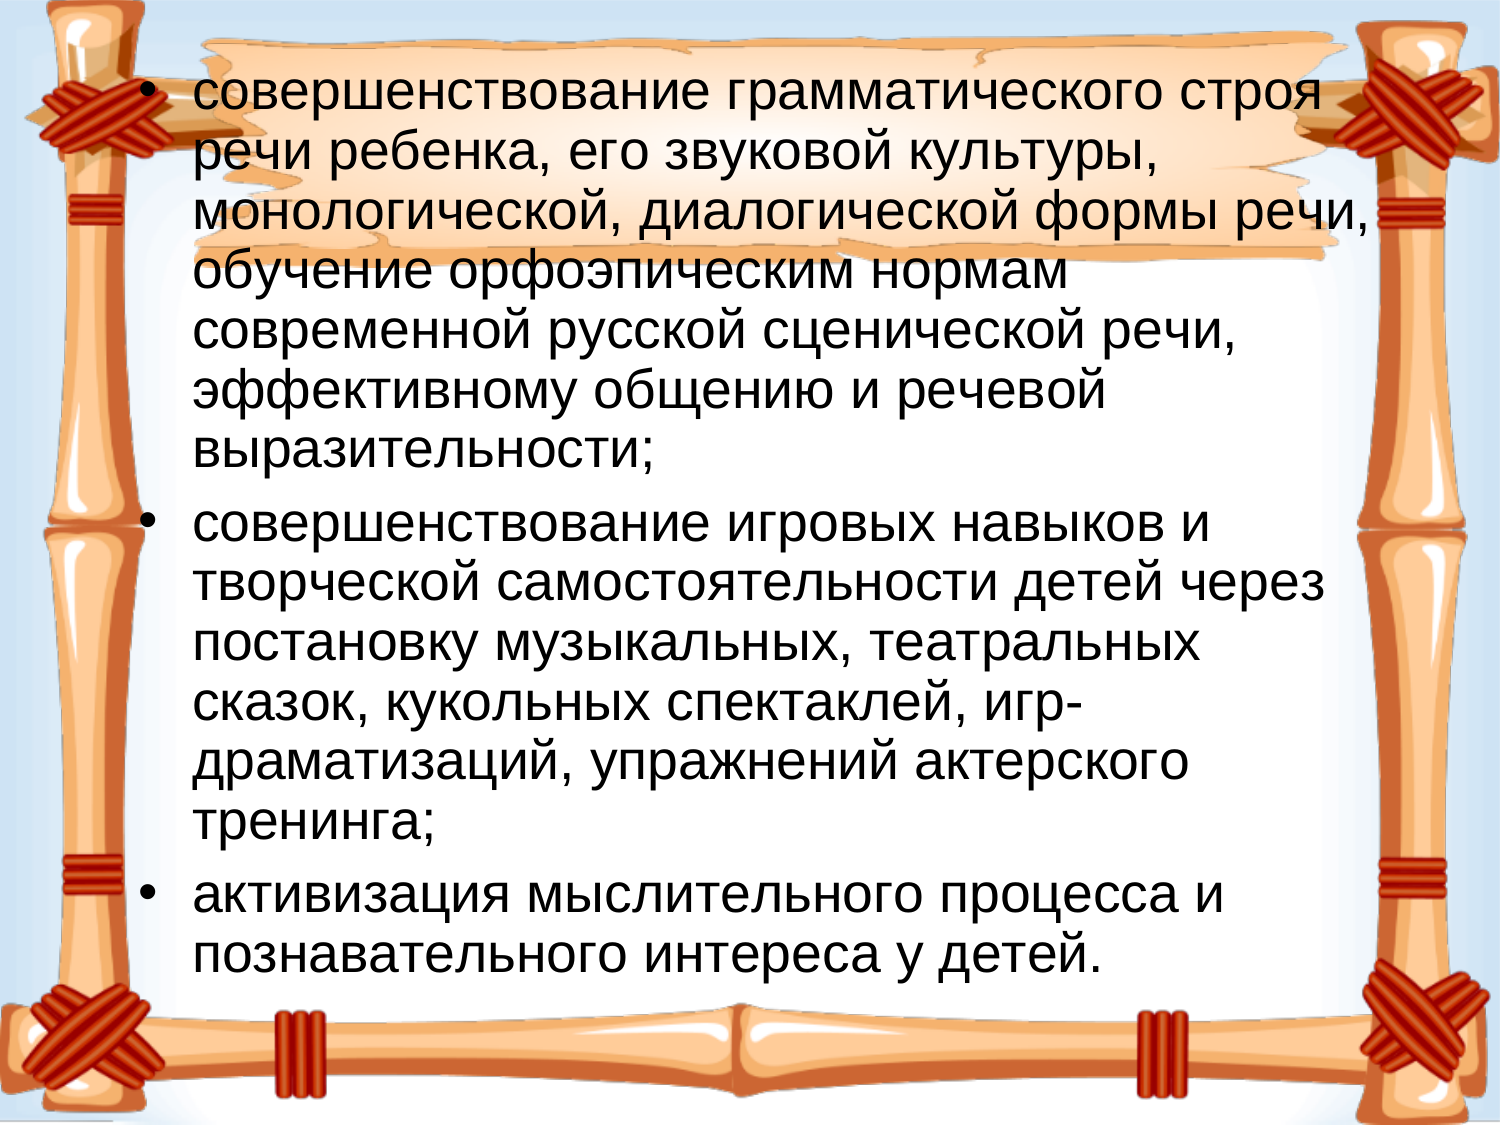

# совершенствование грамматического строя речи ребенка, его звуковой культуры, монологической, диалогической формы речи, обучение орфоэпическим нормам современной русской сценической речи, эффективному общению и речевой выразительности;
совершенствование игровых навыков и творческой самостоятельности детей через постановку музыкальных, театральных сказок, кукольных спектаклей, игр-драматизаций, упражнений актерского тренинга;
активизация мыслительного процесса и познавательного интереса у детей.